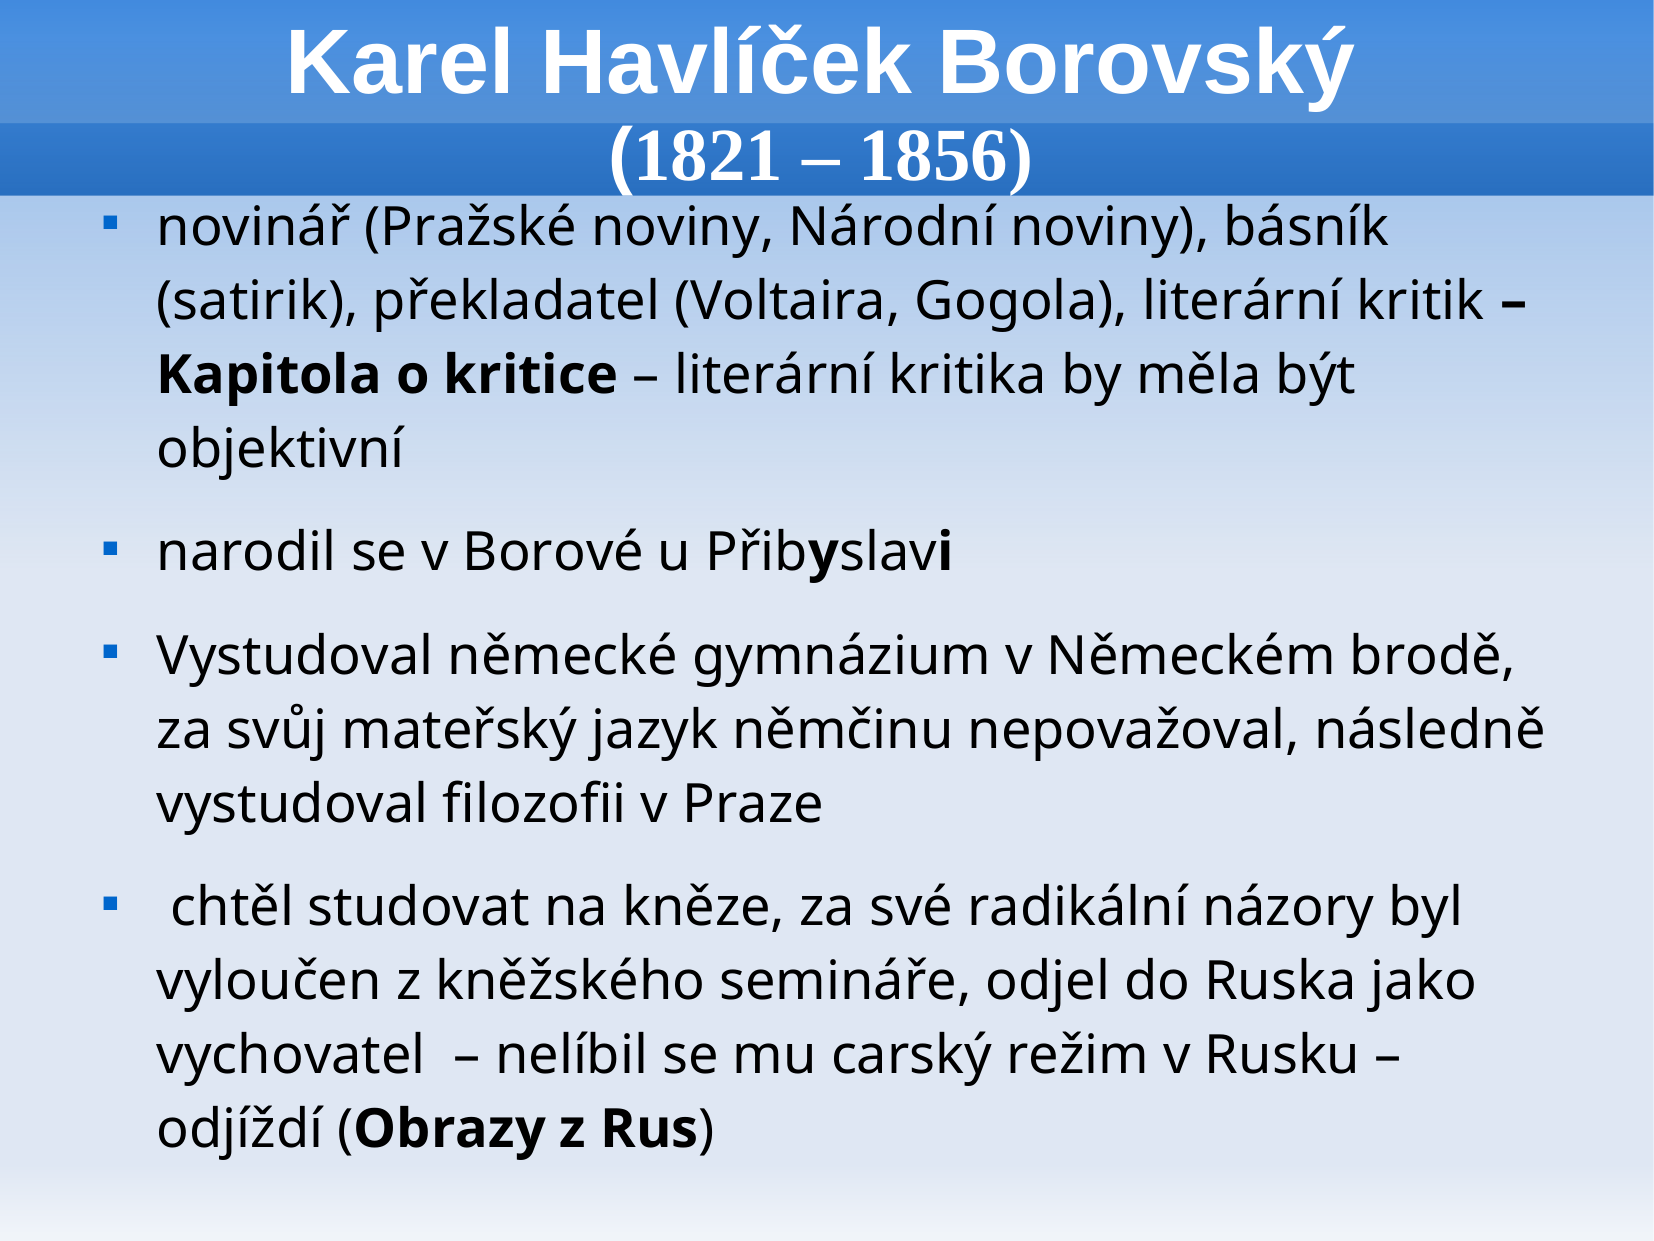

# Karel Havlíček Borovský (1821 – 1856)
novinář (Pražské noviny, Národní noviny), básník (satirik), překladatel (Voltaira, Gogola), literární kritik – Kapitola o kritice – literární kritika by měla být objektivní
narodil se v Borové u Přibyslavi
Vystudoval německé gymnázium v Německém brodě, za svůj mateřský jazyk němčinu nepovažoval, následně vystudoval filozofii v Praze
 chtěl studovat na kněze, za své radikální názory byl vyloučen z kněžského semináře, odjel do Ruska jako vychovatel – nelíbil se mu carský režim v Rusku – odjíždí (Obrazy z Rus)